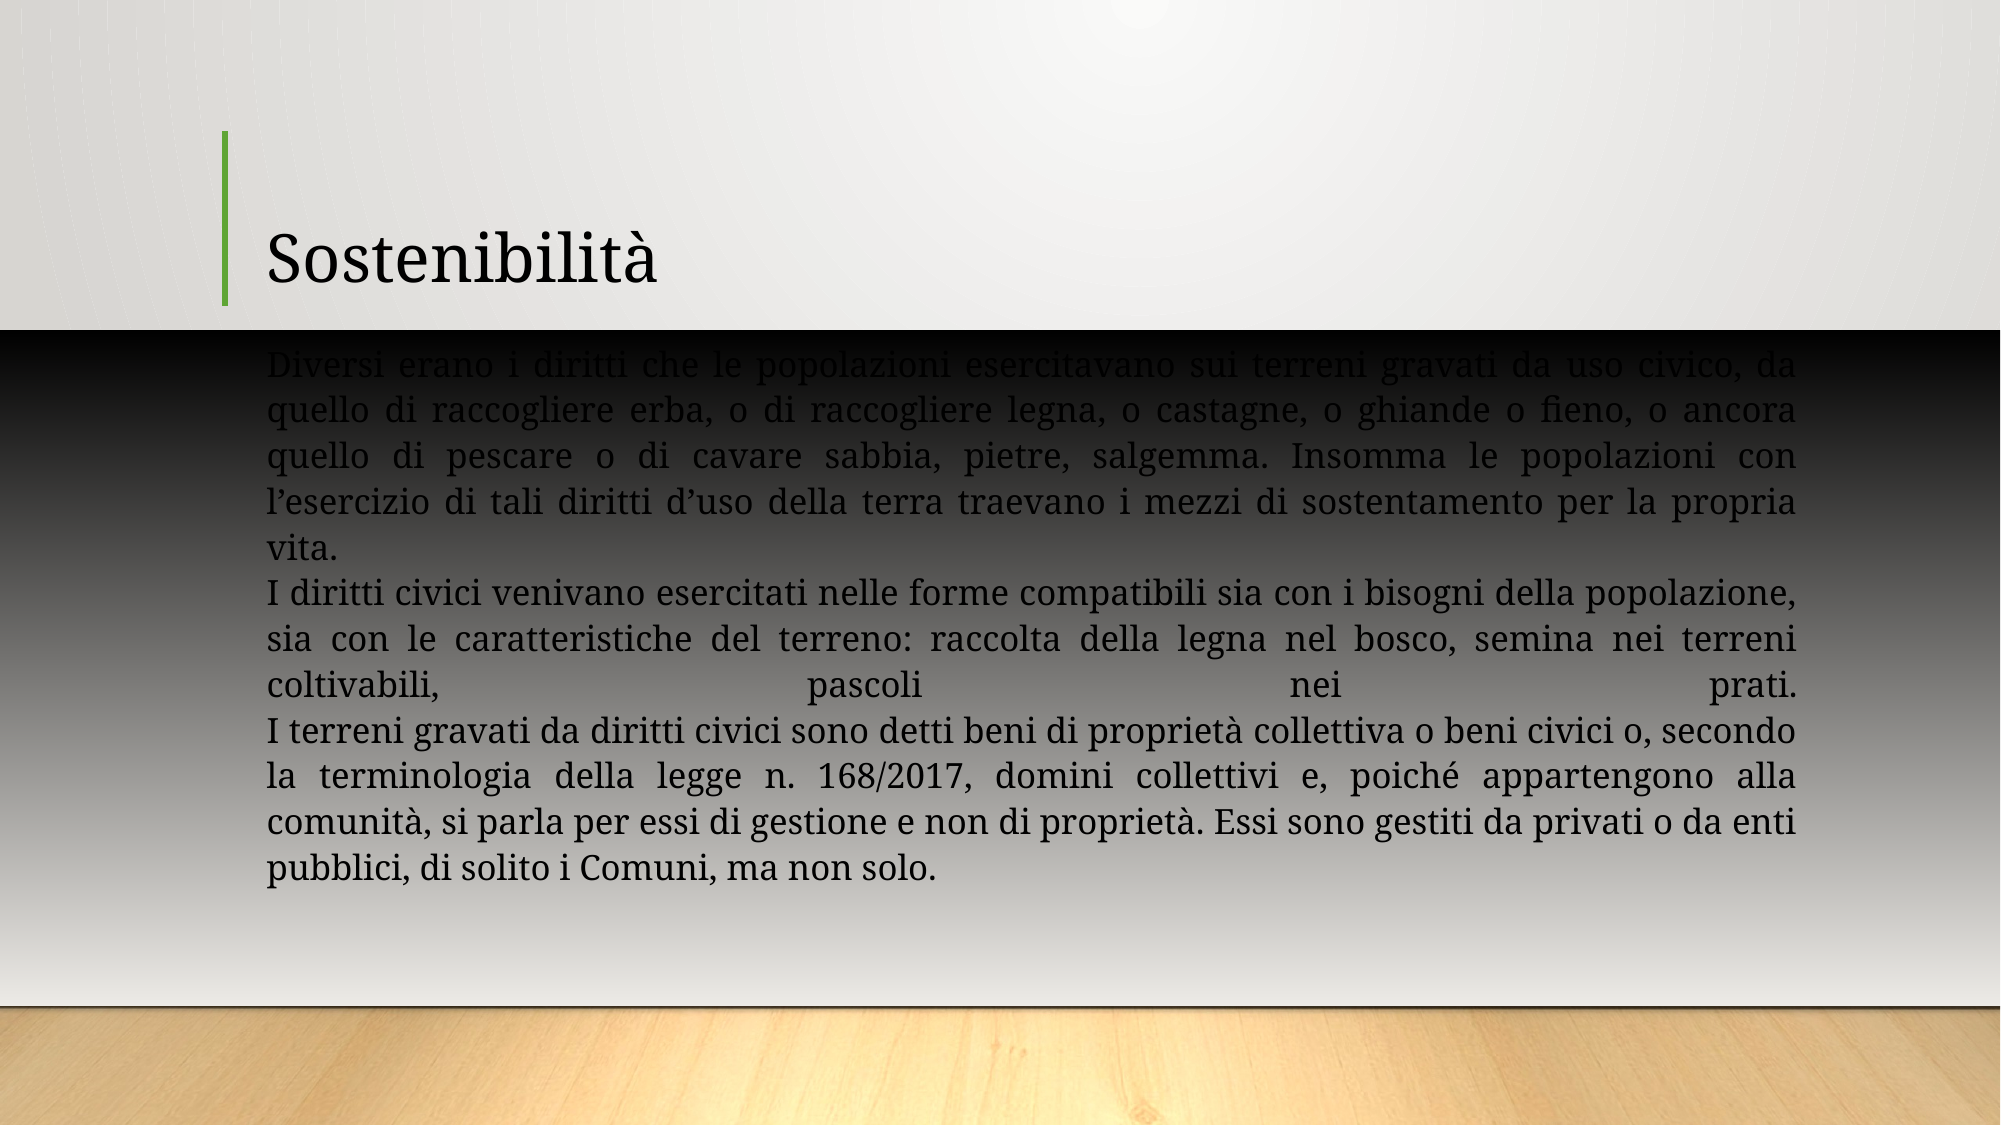

# Sostenibilità
Diversi erano i diritti che le popolazioni esercitavano sui terreni gravati da uso civico, da quello di raccogliere erba, o di raccogliere legna, o castagne, o ghiande o fieno, o ancora quello di pescare o di cavare sabbia, pietre, salgemma. Insomma le popolazioni con l’esercizio di tali diritti d’uso della terra traevano i mezzi di sostentamento per la propria vita.
I diritti civici venivano esercitati nelle forme compatibili sia con i bisogni della popolazione, sia con le caratteristiche del terreno: raccolta della legna nel bosco, semina nei terreni coltivabili, pascoli nei prati.
I terreni gravati da diritti civici sono detti beni di proprietà collettiva o beni civici o, secondo la terminologia della legge n. 168/2017, domini collettivi e, poiché appartengono alla comunità, si parla per essi di gestione e non di proprietà. Essi sono gestiti da privati o da enti pubblici, di solito i Comuni, ma non solo.